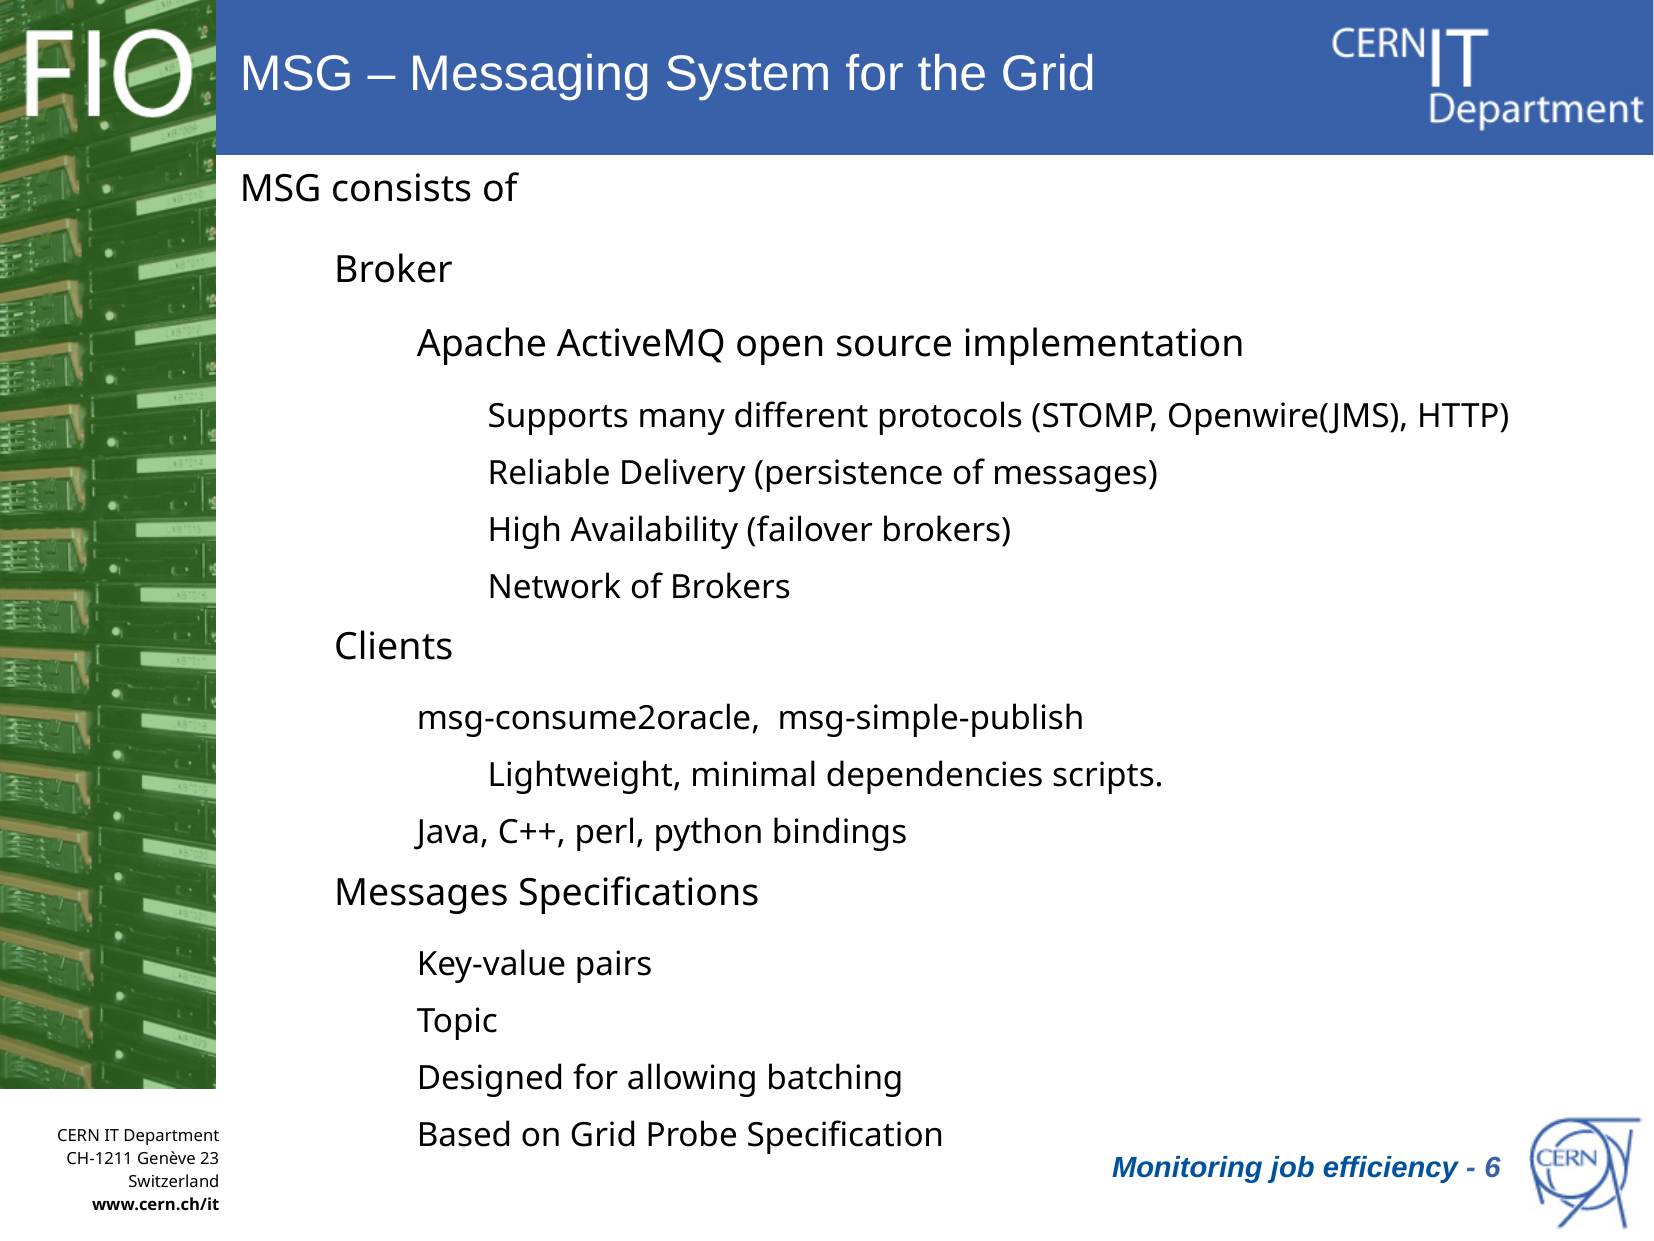

MSG – Messaging System for the Grid
MSG consists of
Broker
Apache ActiveMQ open source implementation
Supports many different protocols (STOMP, Openwire(JMS), HTTP)
Reliable Delivery (persistence of messages)
High Availability (failover brokers)
Network of Brokers
Clients
msg-consume2oracle, msg-simple-publish
Lightweight, minimal dependencies scripts.
Java, C++, perl, python bindings
Messages Specifications
Key-value pairs
Topic
Designed for allowing batching
Based on Grid Probe Specification